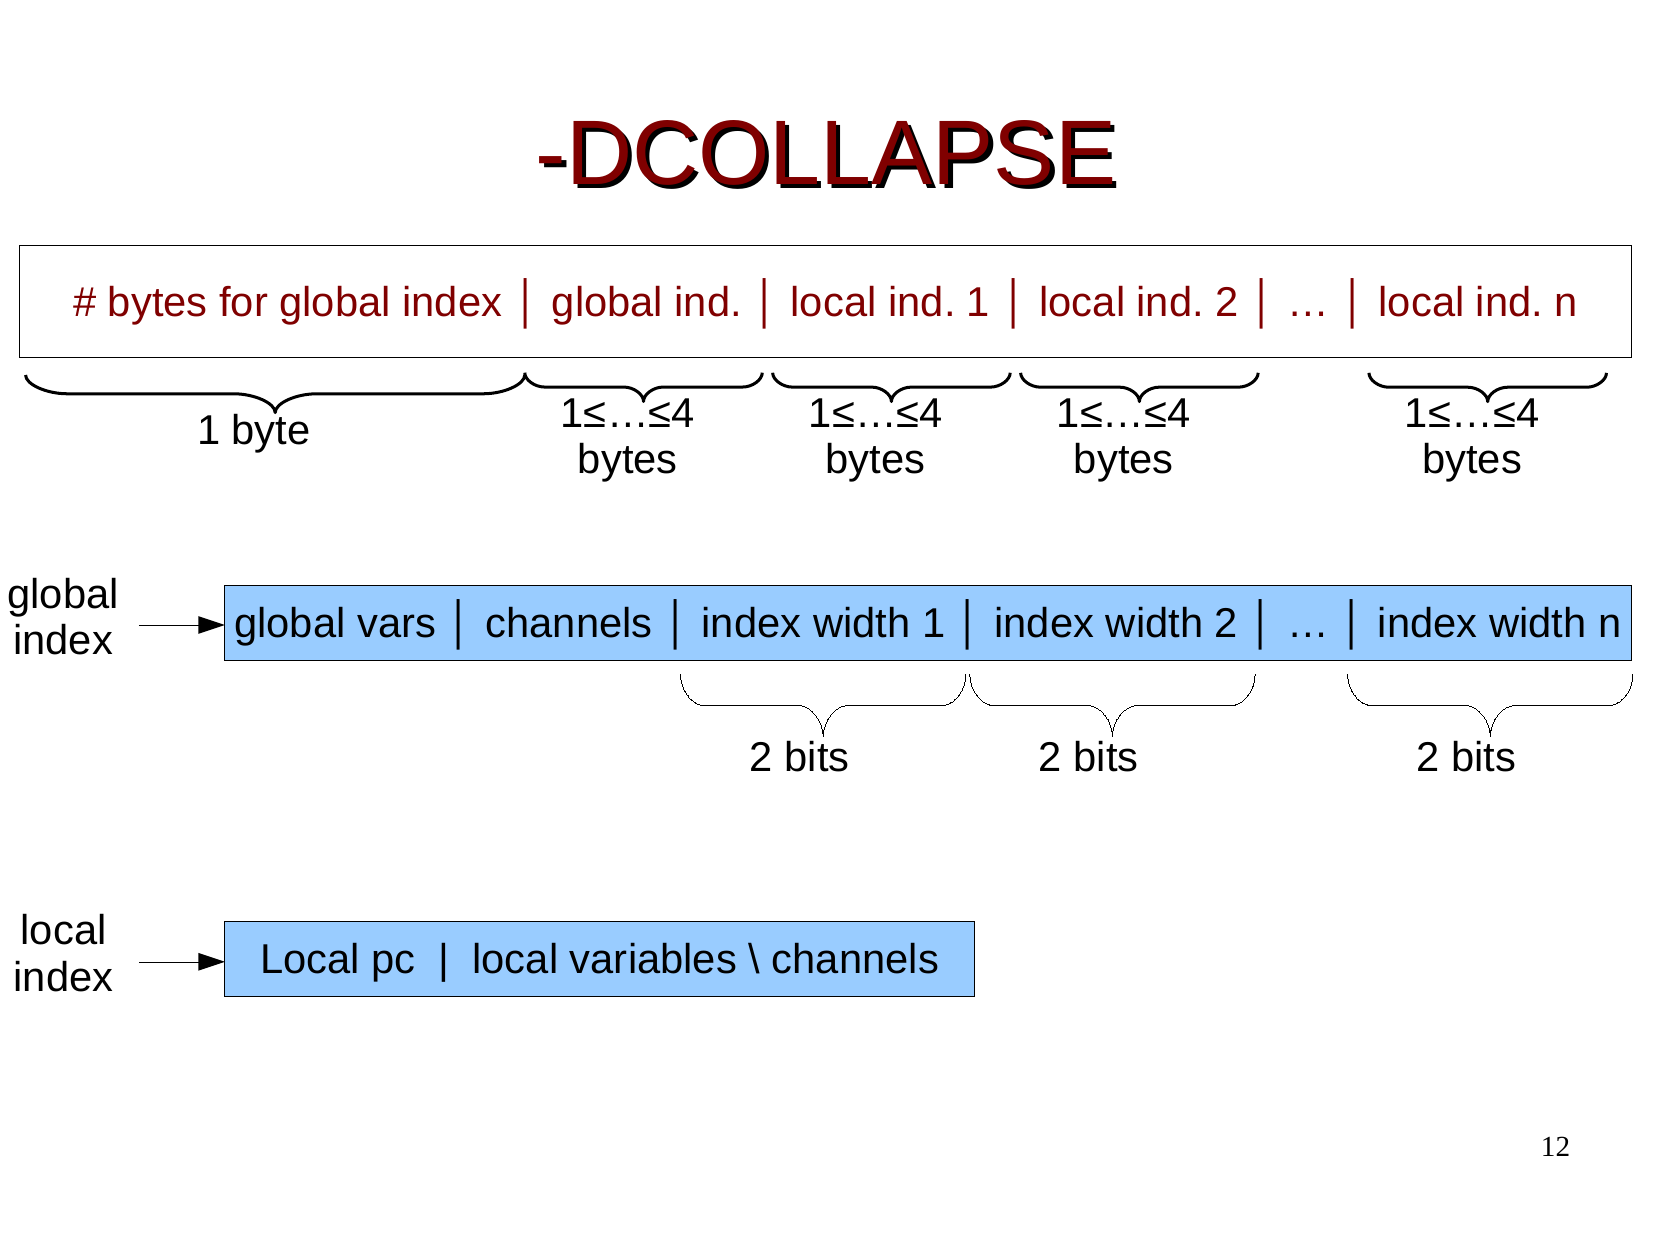

# -DCOLLAPSE
# bytes for global index │ global ind. │ local ind. 1 │ local ind. 2 │ … │ local ind. n
1≤…≤4 bytes
1≤…≤4 bytes
1≤…≤4 bytes
1≤…≤4 bytes
1 byte
global
index
global vars │ channels │ index width 1 │ index width 2 │ … │ index width n
2 bits
2 bits
2 bits
local
index
Local pc | local variables \ channels
12